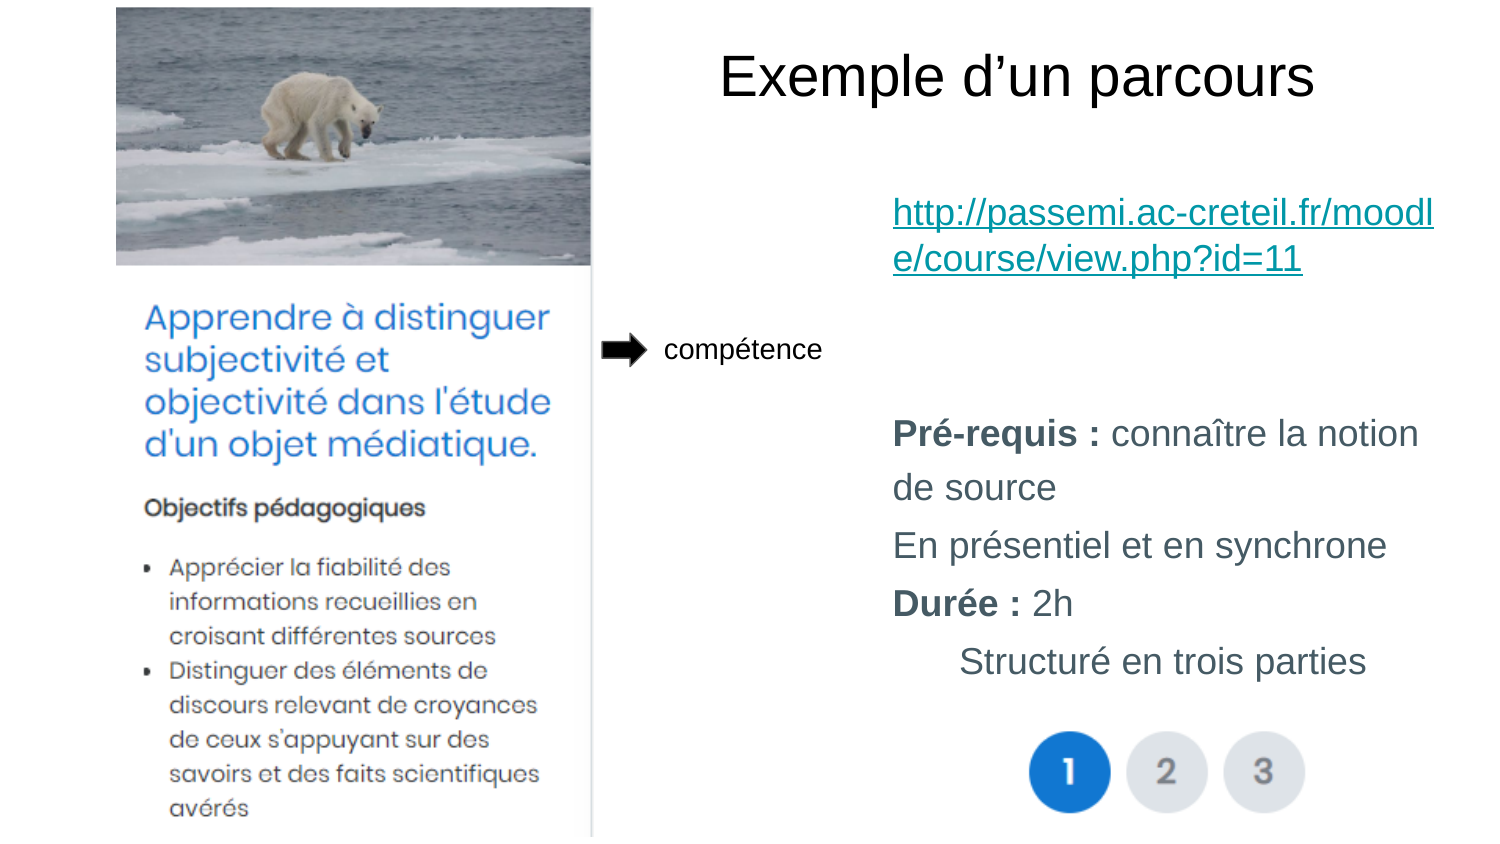

# Exemple d’un parcours
http://passemi.ac-creteil.fr/moodle/course/view.php?id=11
Pré-requis : connaître la notion de source
En présentiel et en synchrone
Durée : 2h
Structuré en trois parties
compétence